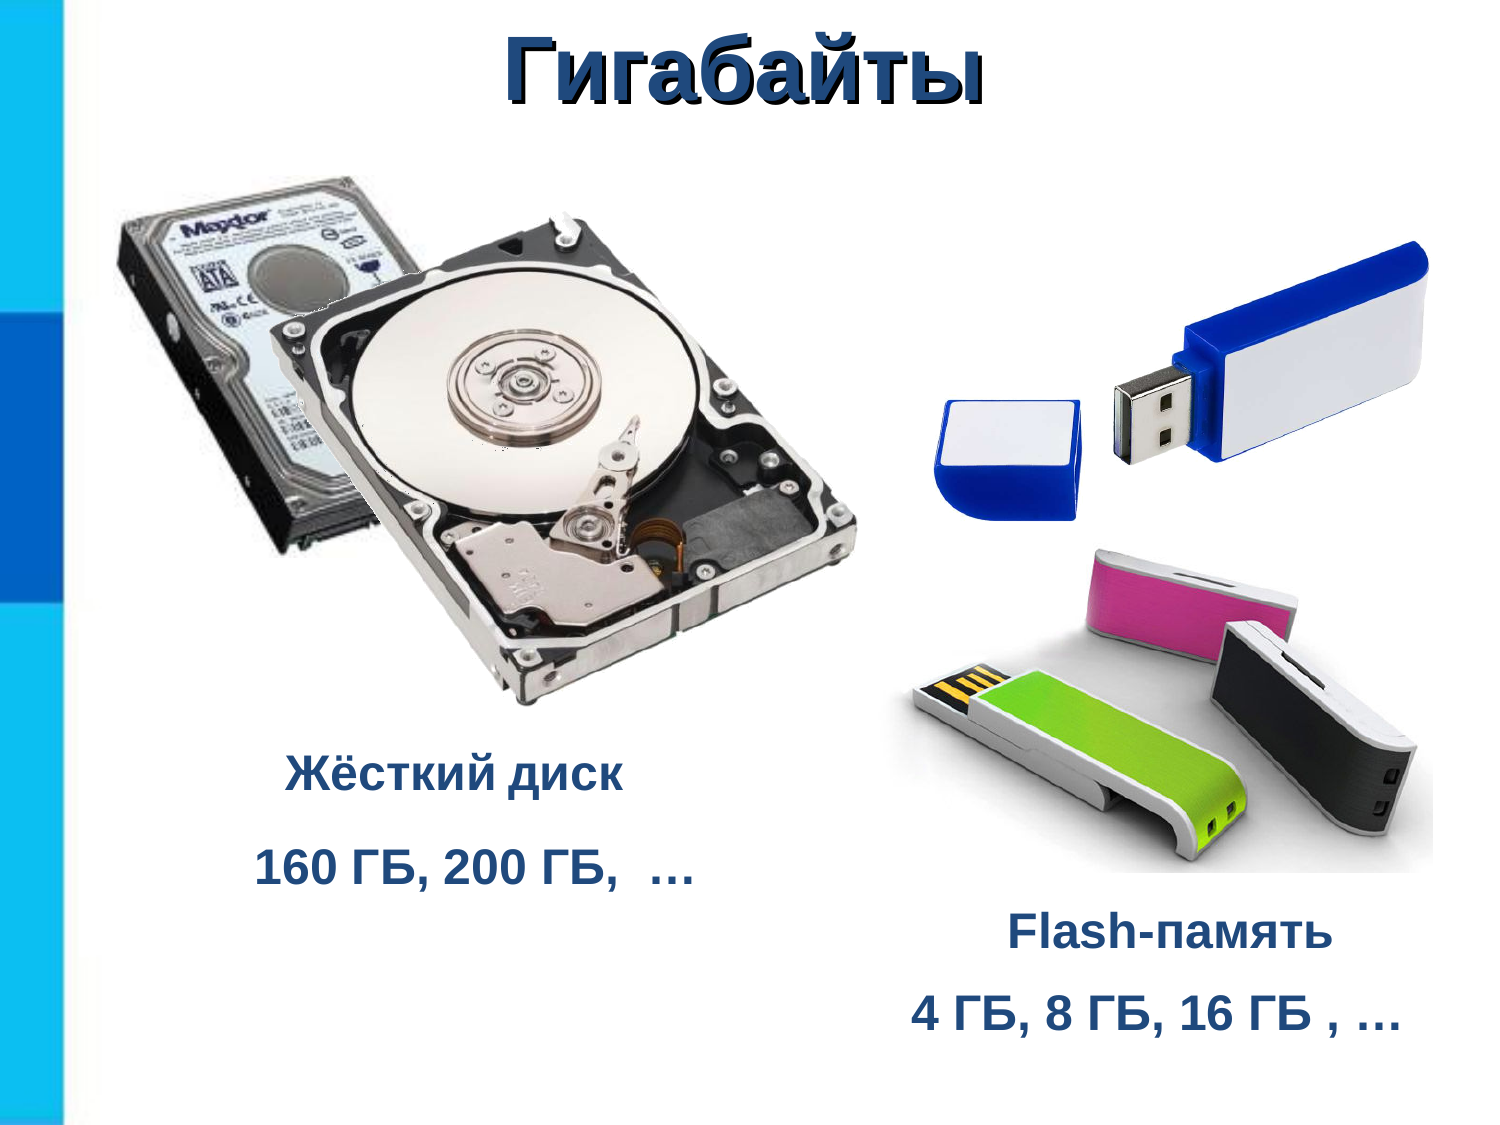

# Гигабайты
Жёсткий диск
160 ГБ, 200 ГБ, …
Flash-память
4 ГБ, 8 ГБ, 16 ГБ , …